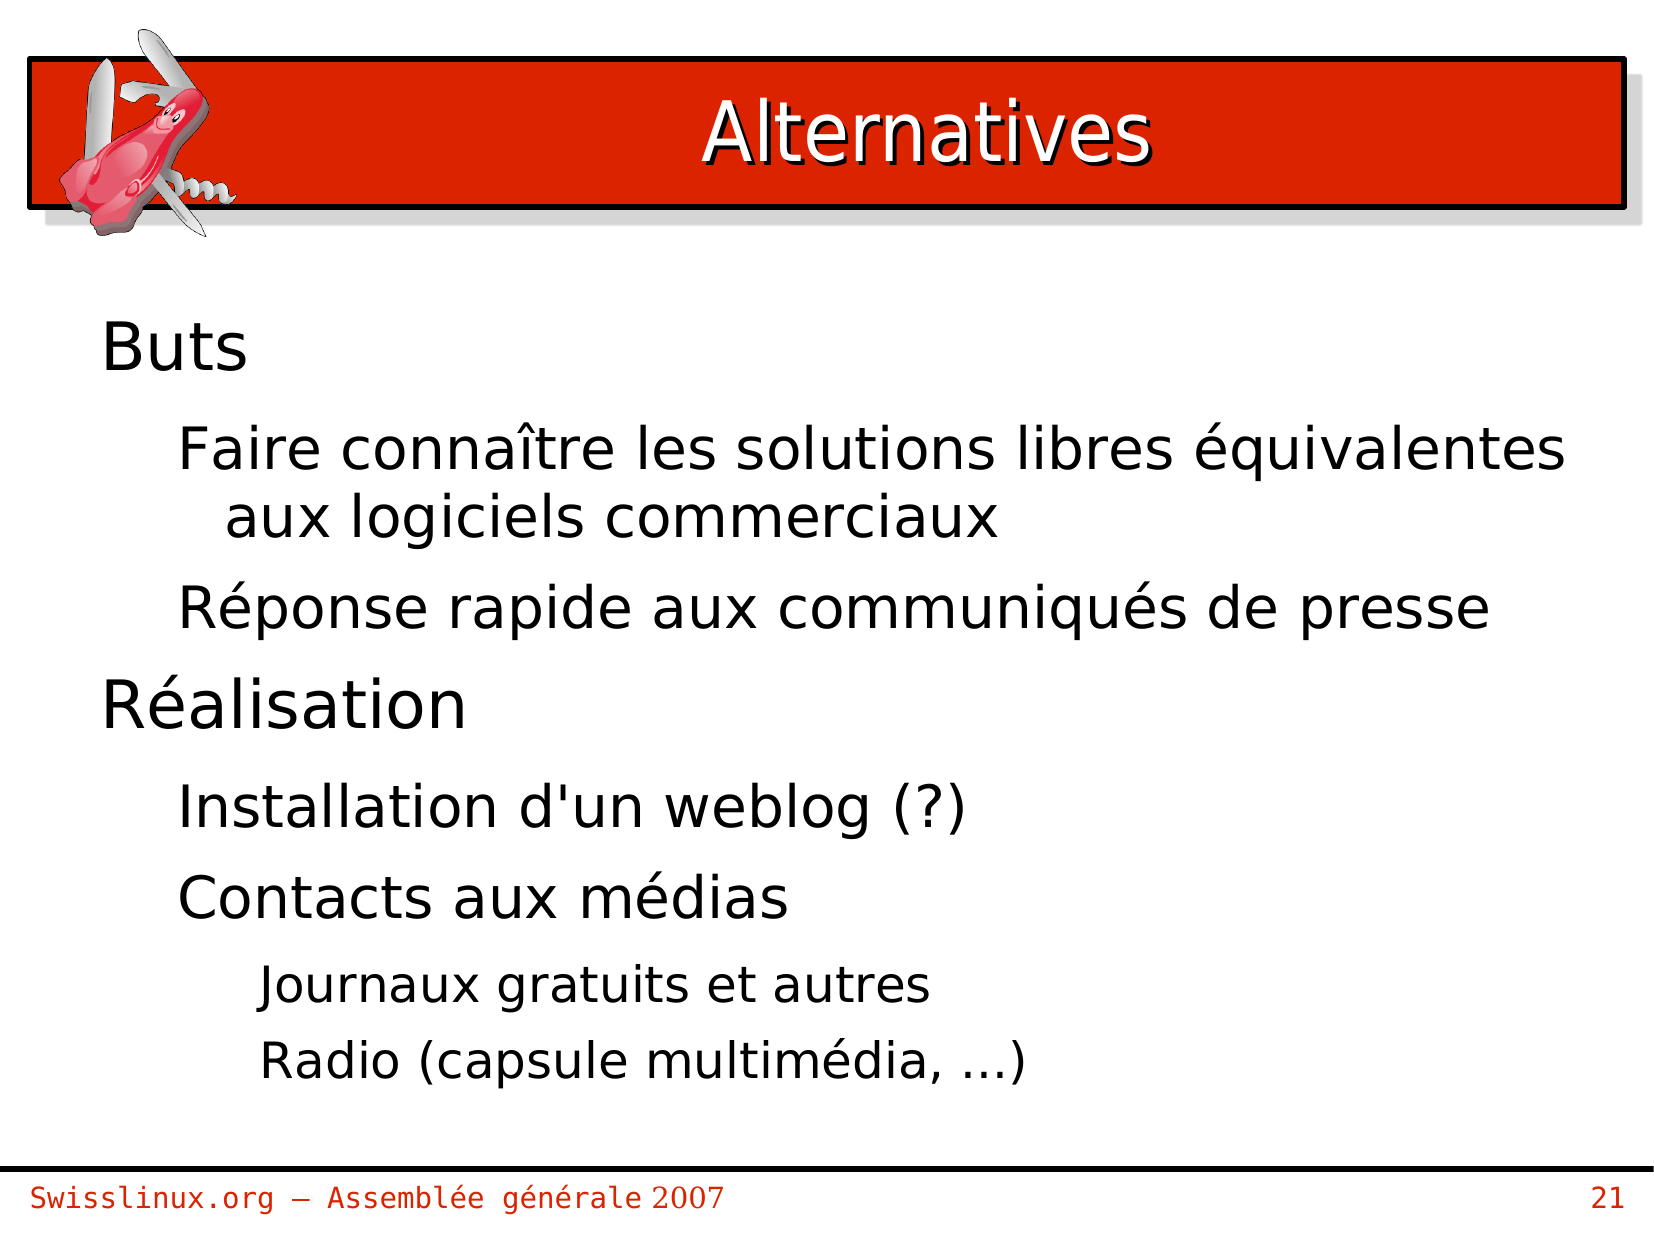

# Alternatives
Buts
Faire connaître les solutions libres équivalentes aux logiciels commerciaux
Réponse rapide aux communiqués de presse
Réalisation
Installation d'un weblog (?)
Contacts aux médias
Journaux gratuits et autres
Radio (capsule multimédia, ...)
26 Janvier 2007
21